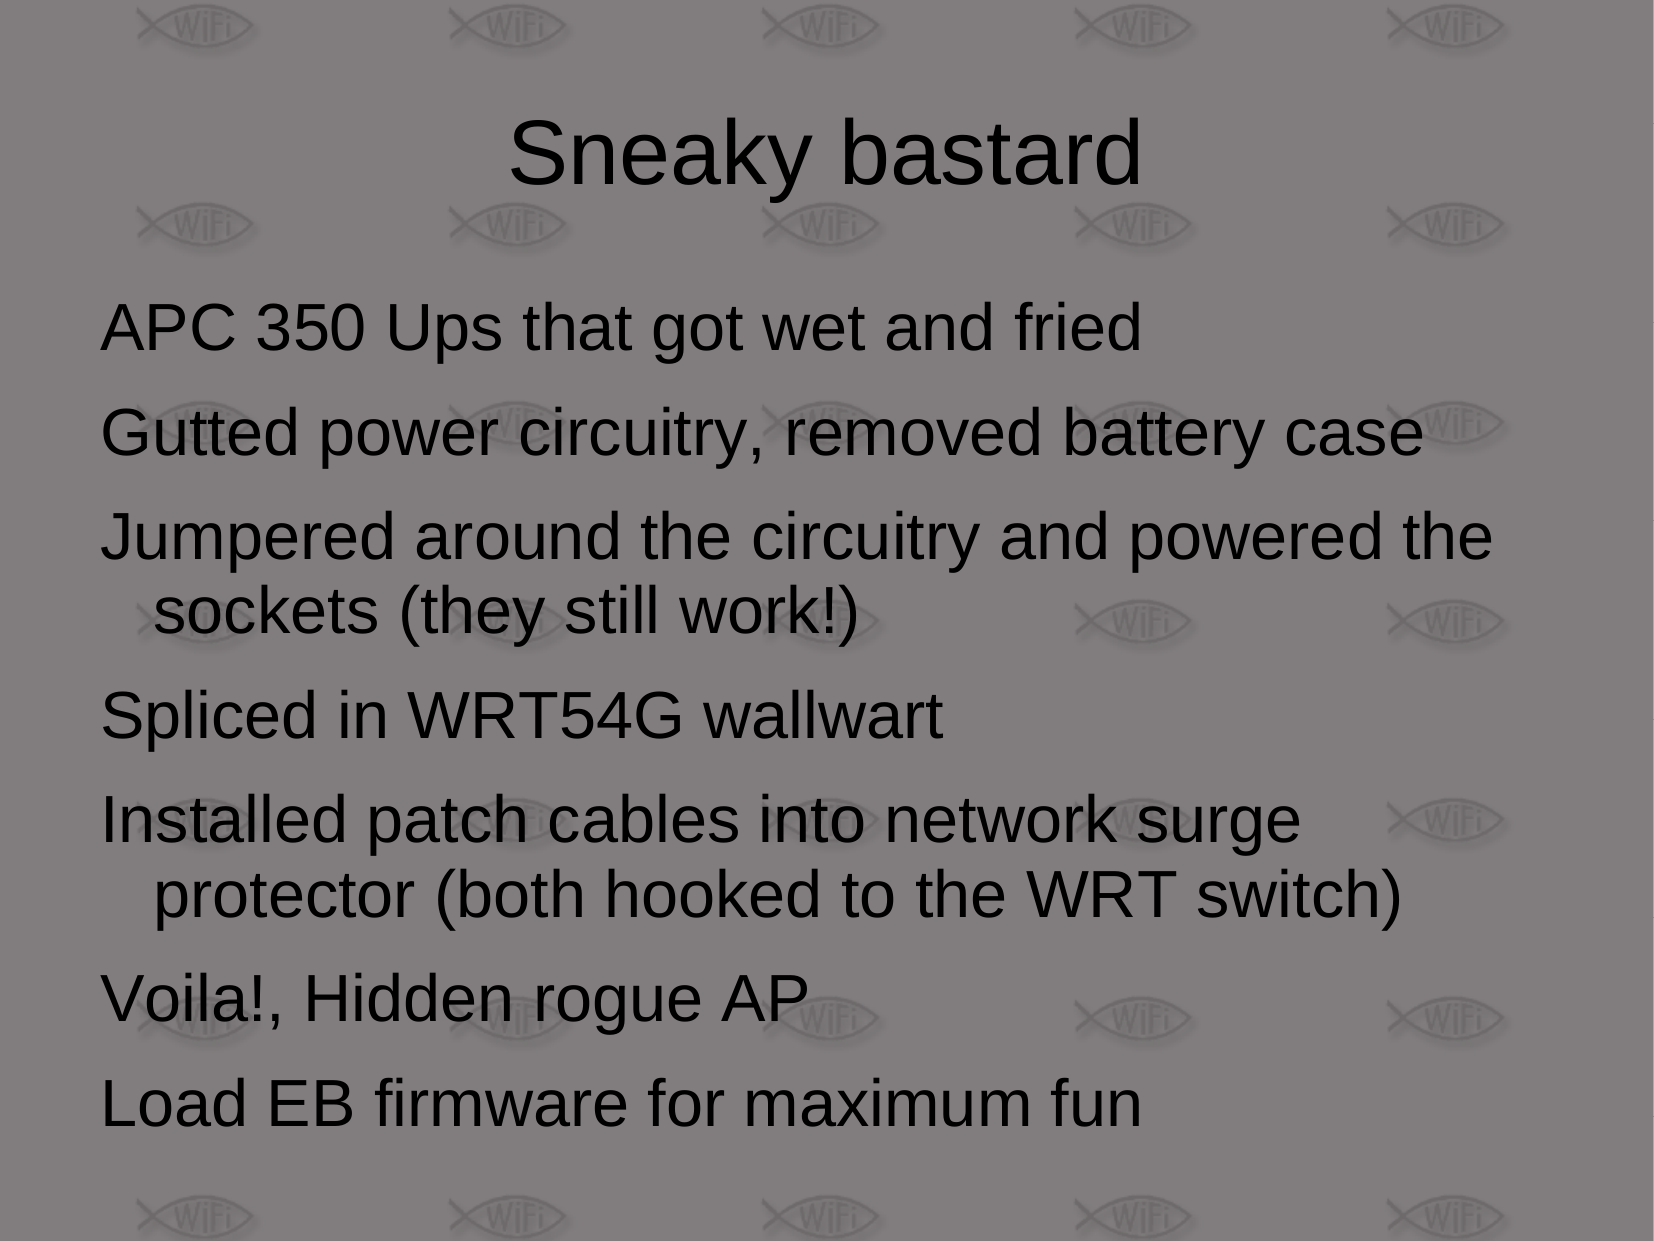

# Sneaky bastard
APC 350 Ups that got wet and fried
Gutted power circuitry, removed battery case
Jumpered around the circuitry and powered the sockets (they still work!)
Spliced in WRT54G wallwart
Installed patch cables into network surge protector (both hooked to the WRT switch)
Voila!, Hidden rogue AP
Load EB firmware for maximum fun